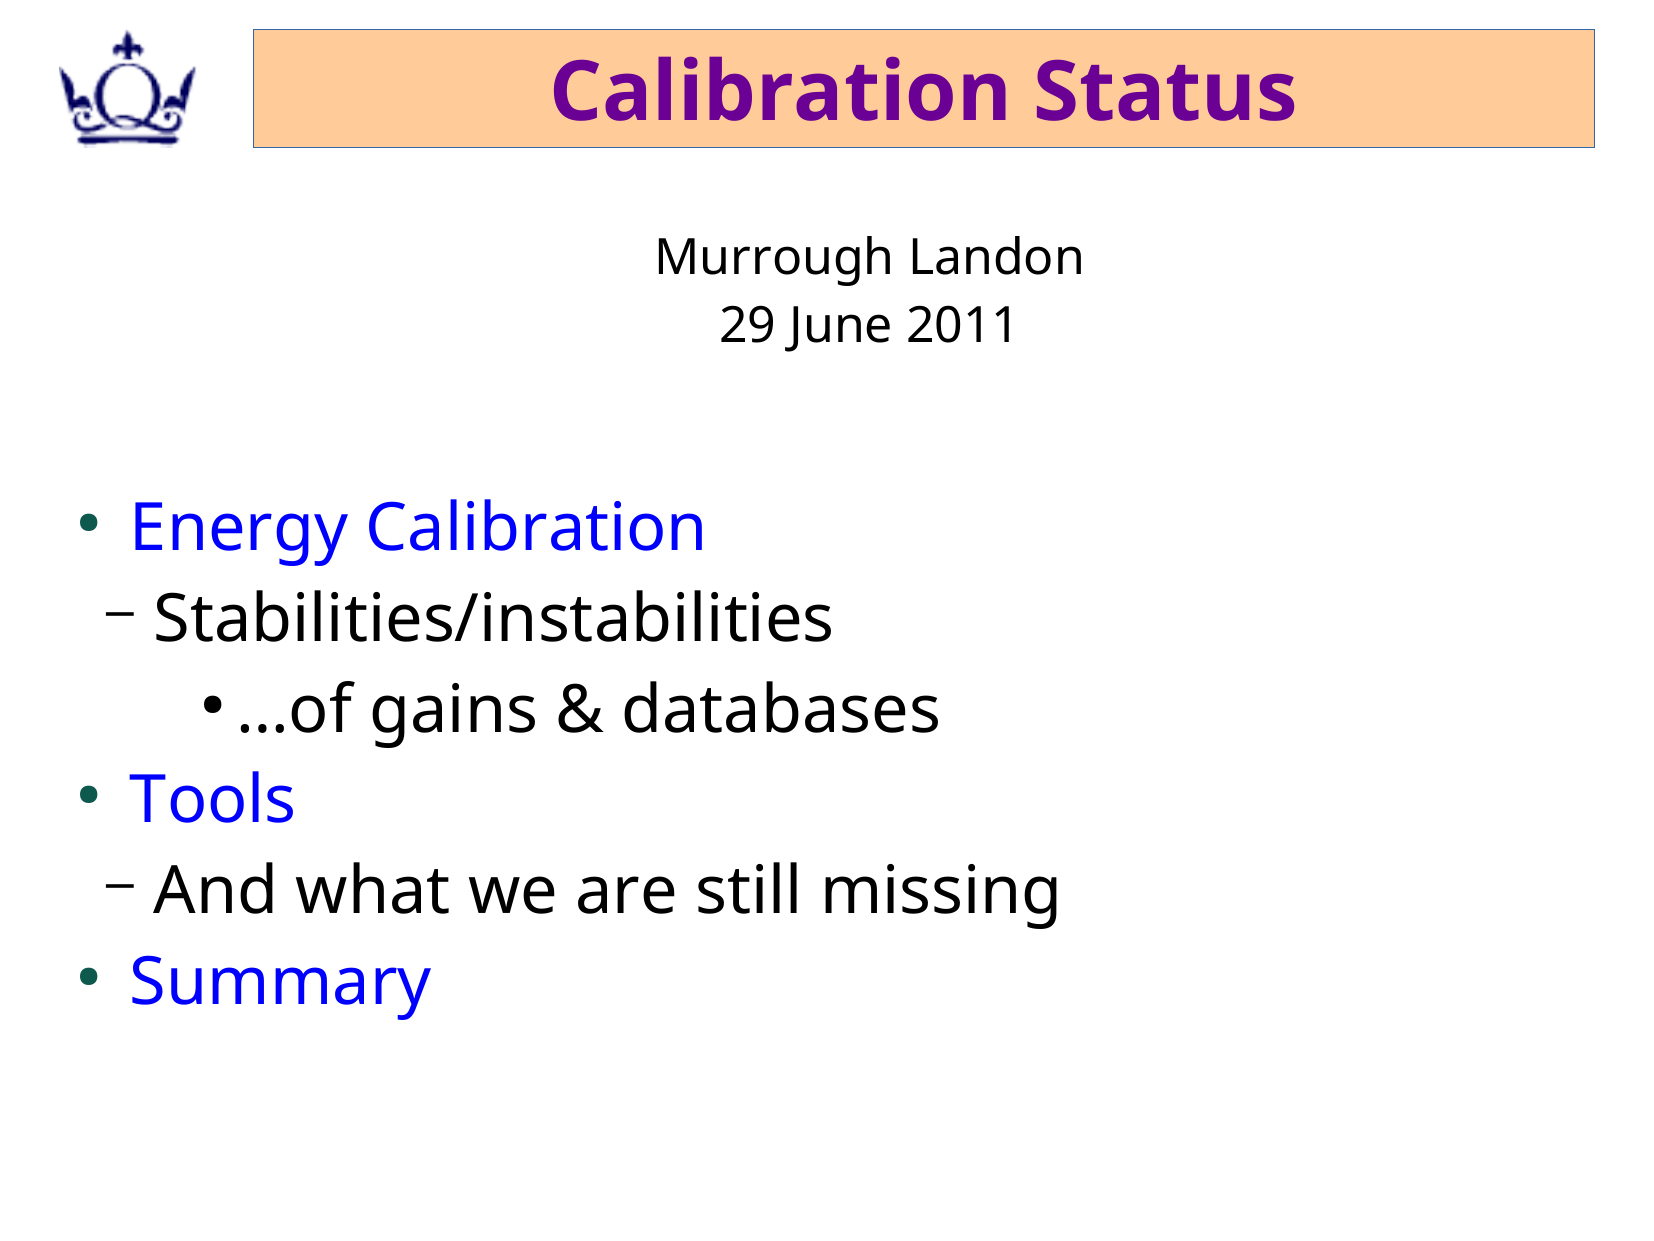

# Calibration Status
Murrough Landon
29 June 2011
Energy Calibration
Stabilities/instabilities
…of gains & databases
Tools
And what we are still missing
Summary